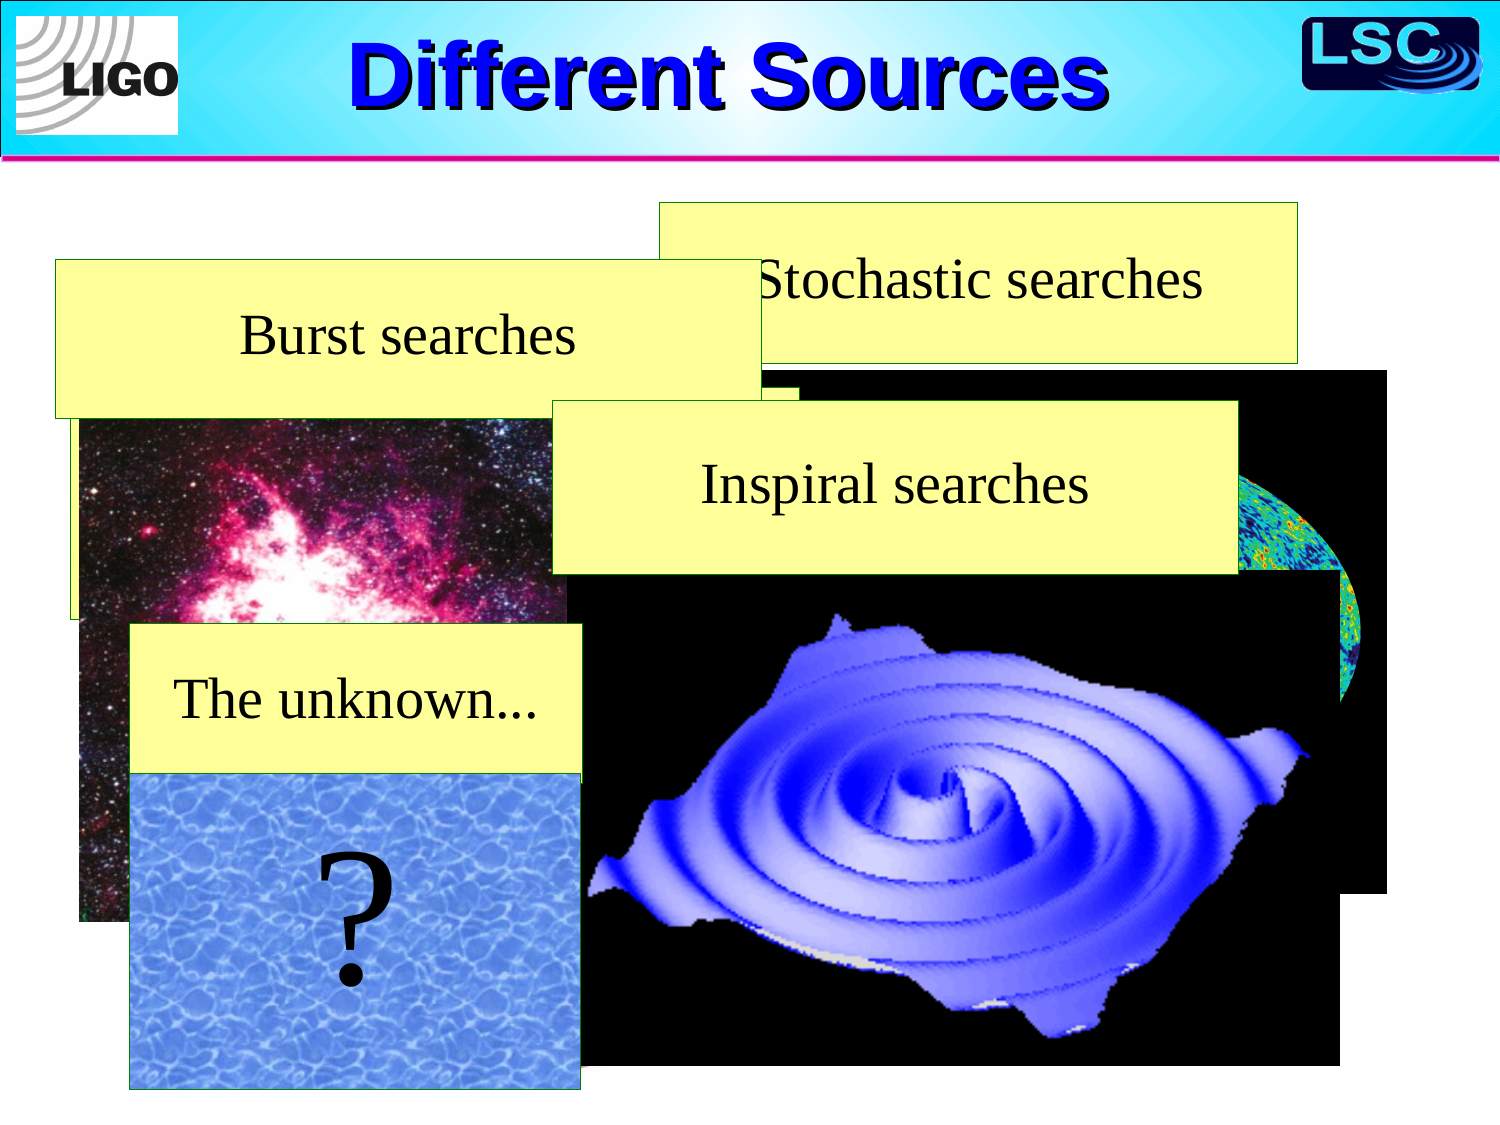

# Different Sources
Stochastic searches
Burst searches
Continuous wave
searches
Inspiral searches
The unknown...
?
26 February 2008
GRB Workshop Rome
3